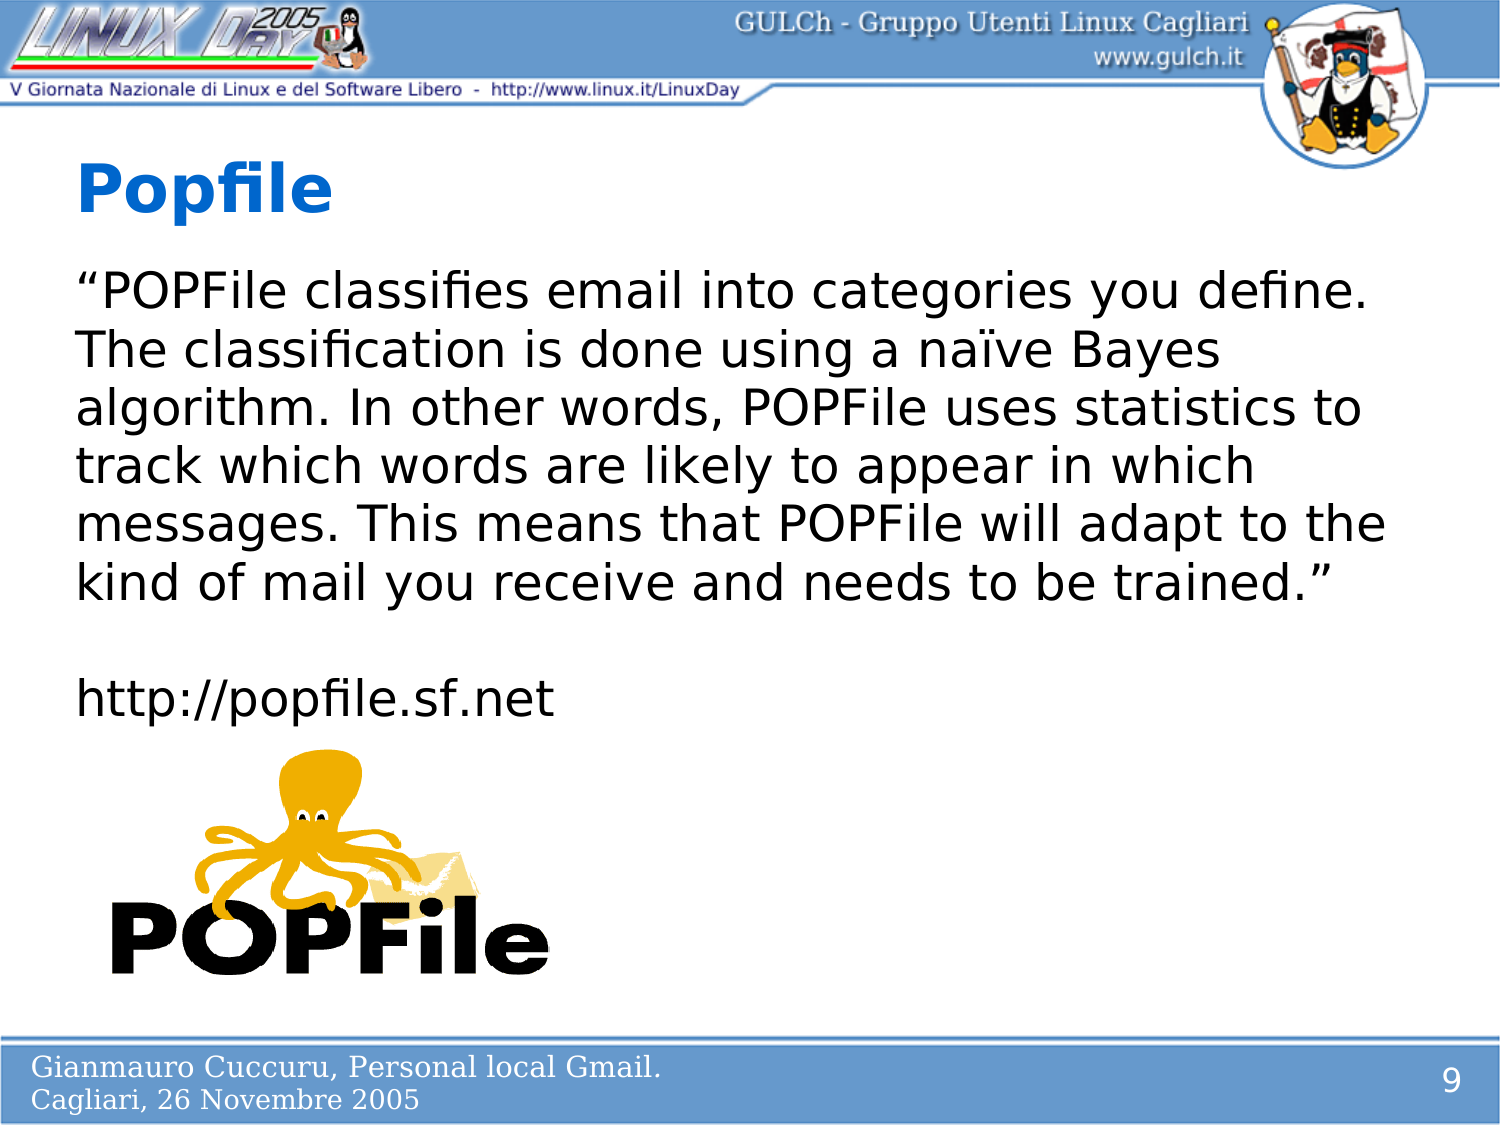

Popfile
“POPFile classifies email into categories you define.
The classification is done using a naïve Bayes algorithm. In other words, POPFile uses statistics to track which words are likely to appear in which messages. This means that POPFile will adapt to the kind of mail you receive and needs to be trained.”
http://popfile.sf.net